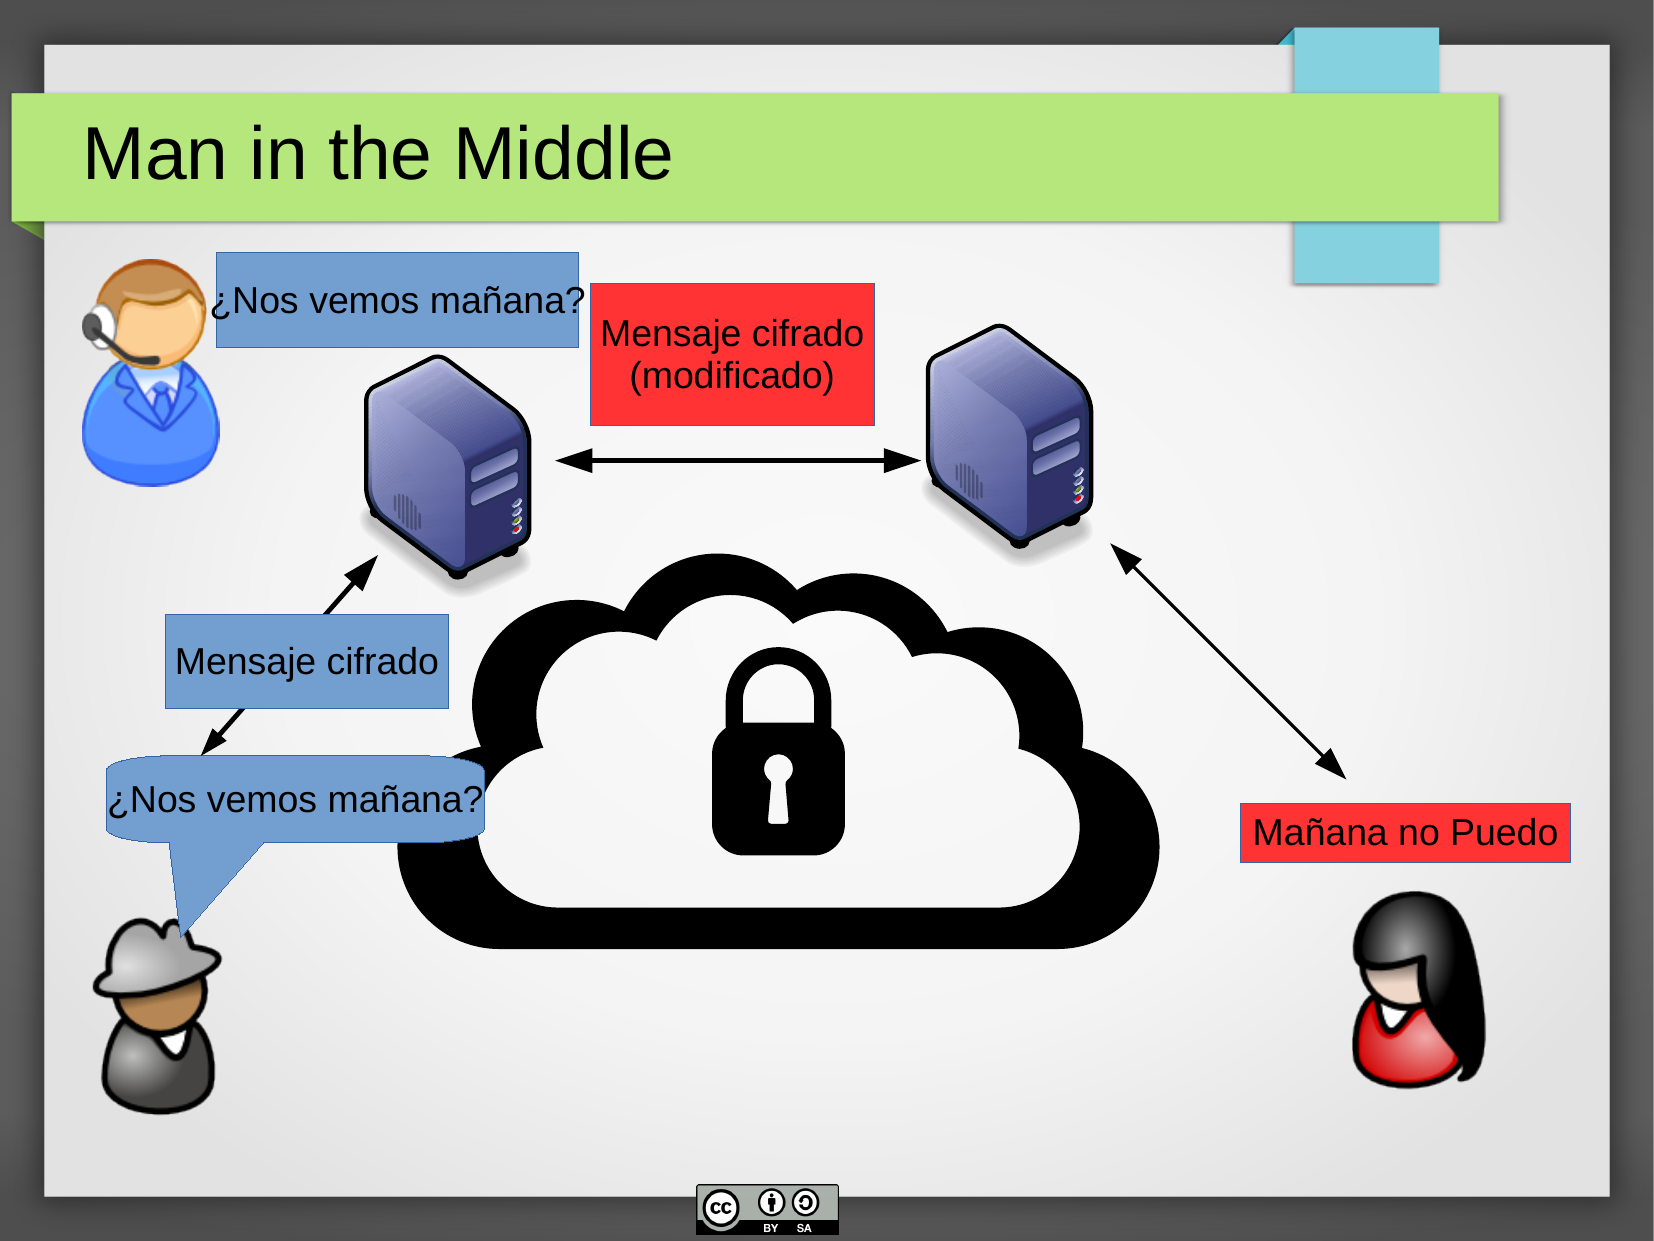

# Man in the Middle
¿Nos vemos mañana?
Mensaje cifrado
(modificado)
Mensaje cifrado
¿Nos vemos mañana?
Mañana no Puedo